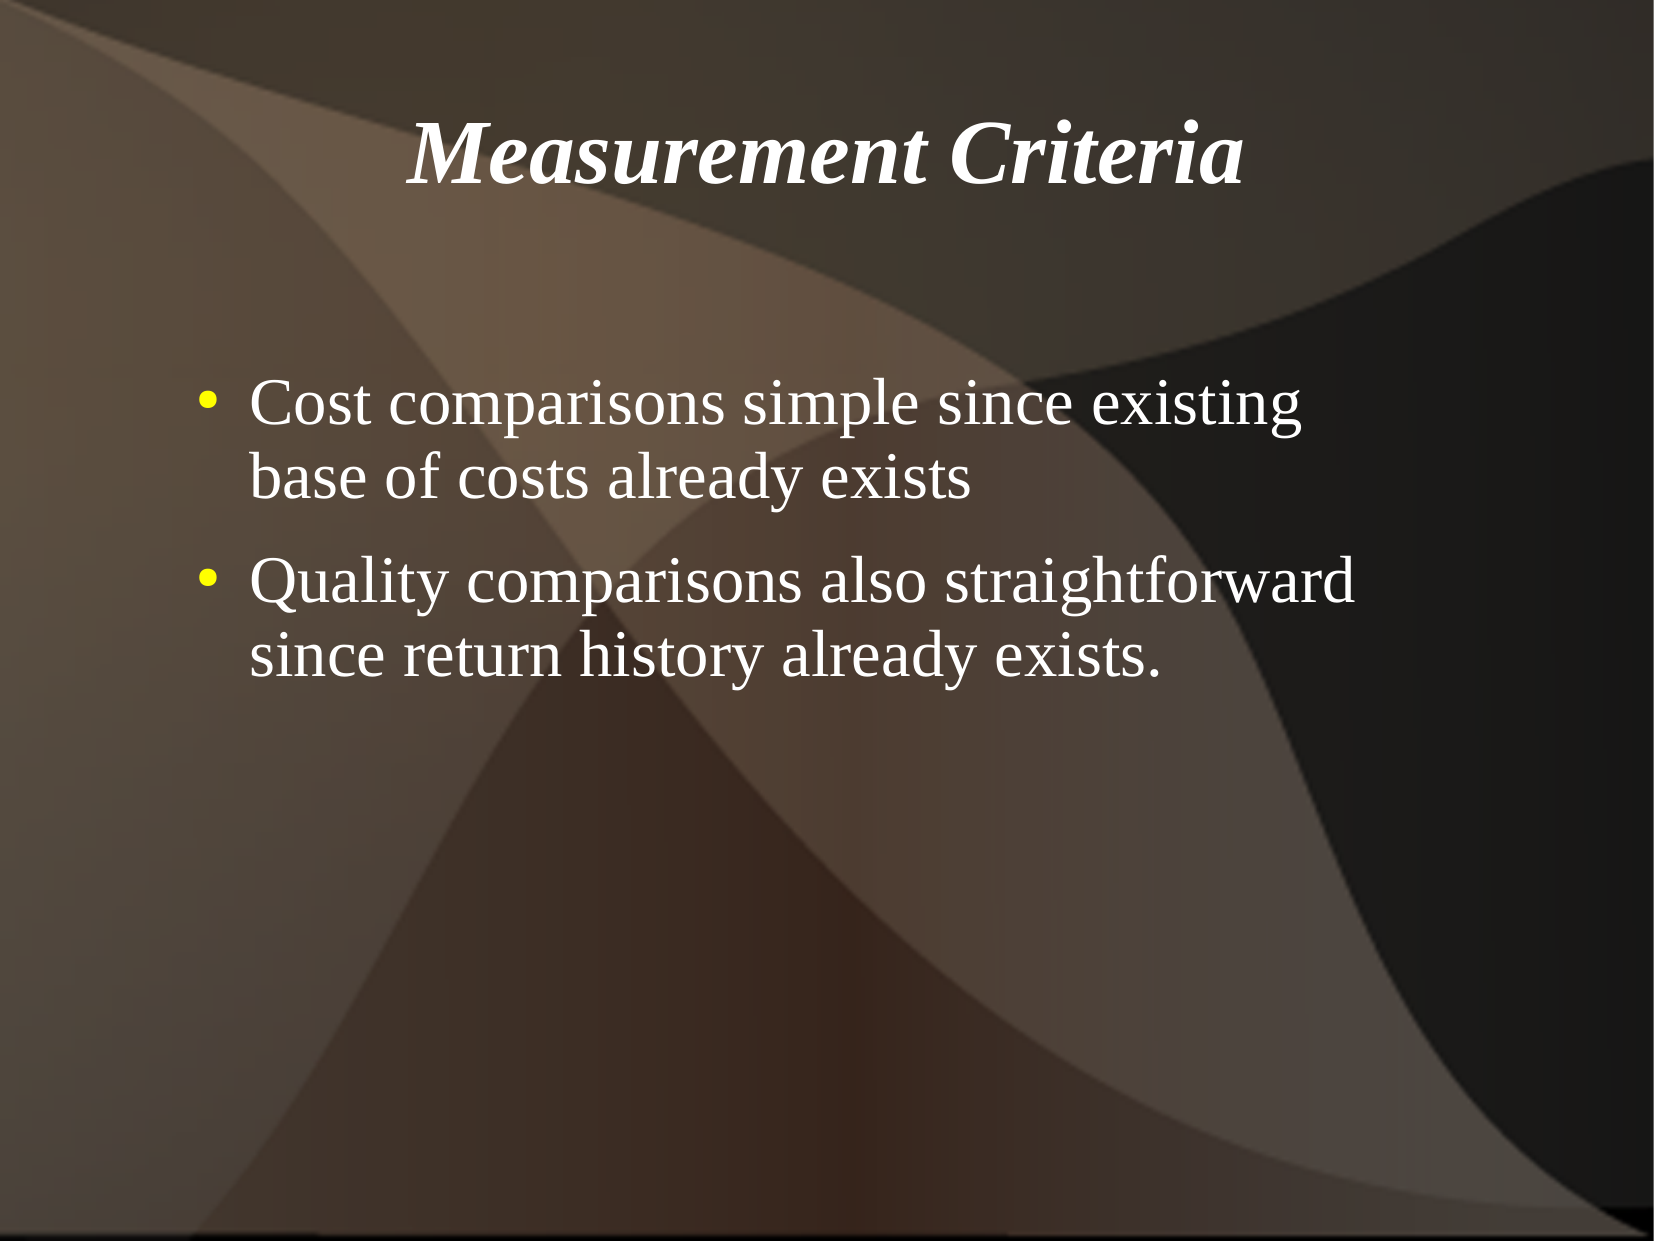

# Measurement Criteria
Cost comparisons simple since existing
base of costs already exists
Quality comparisons also straightforward
since return history already exists.